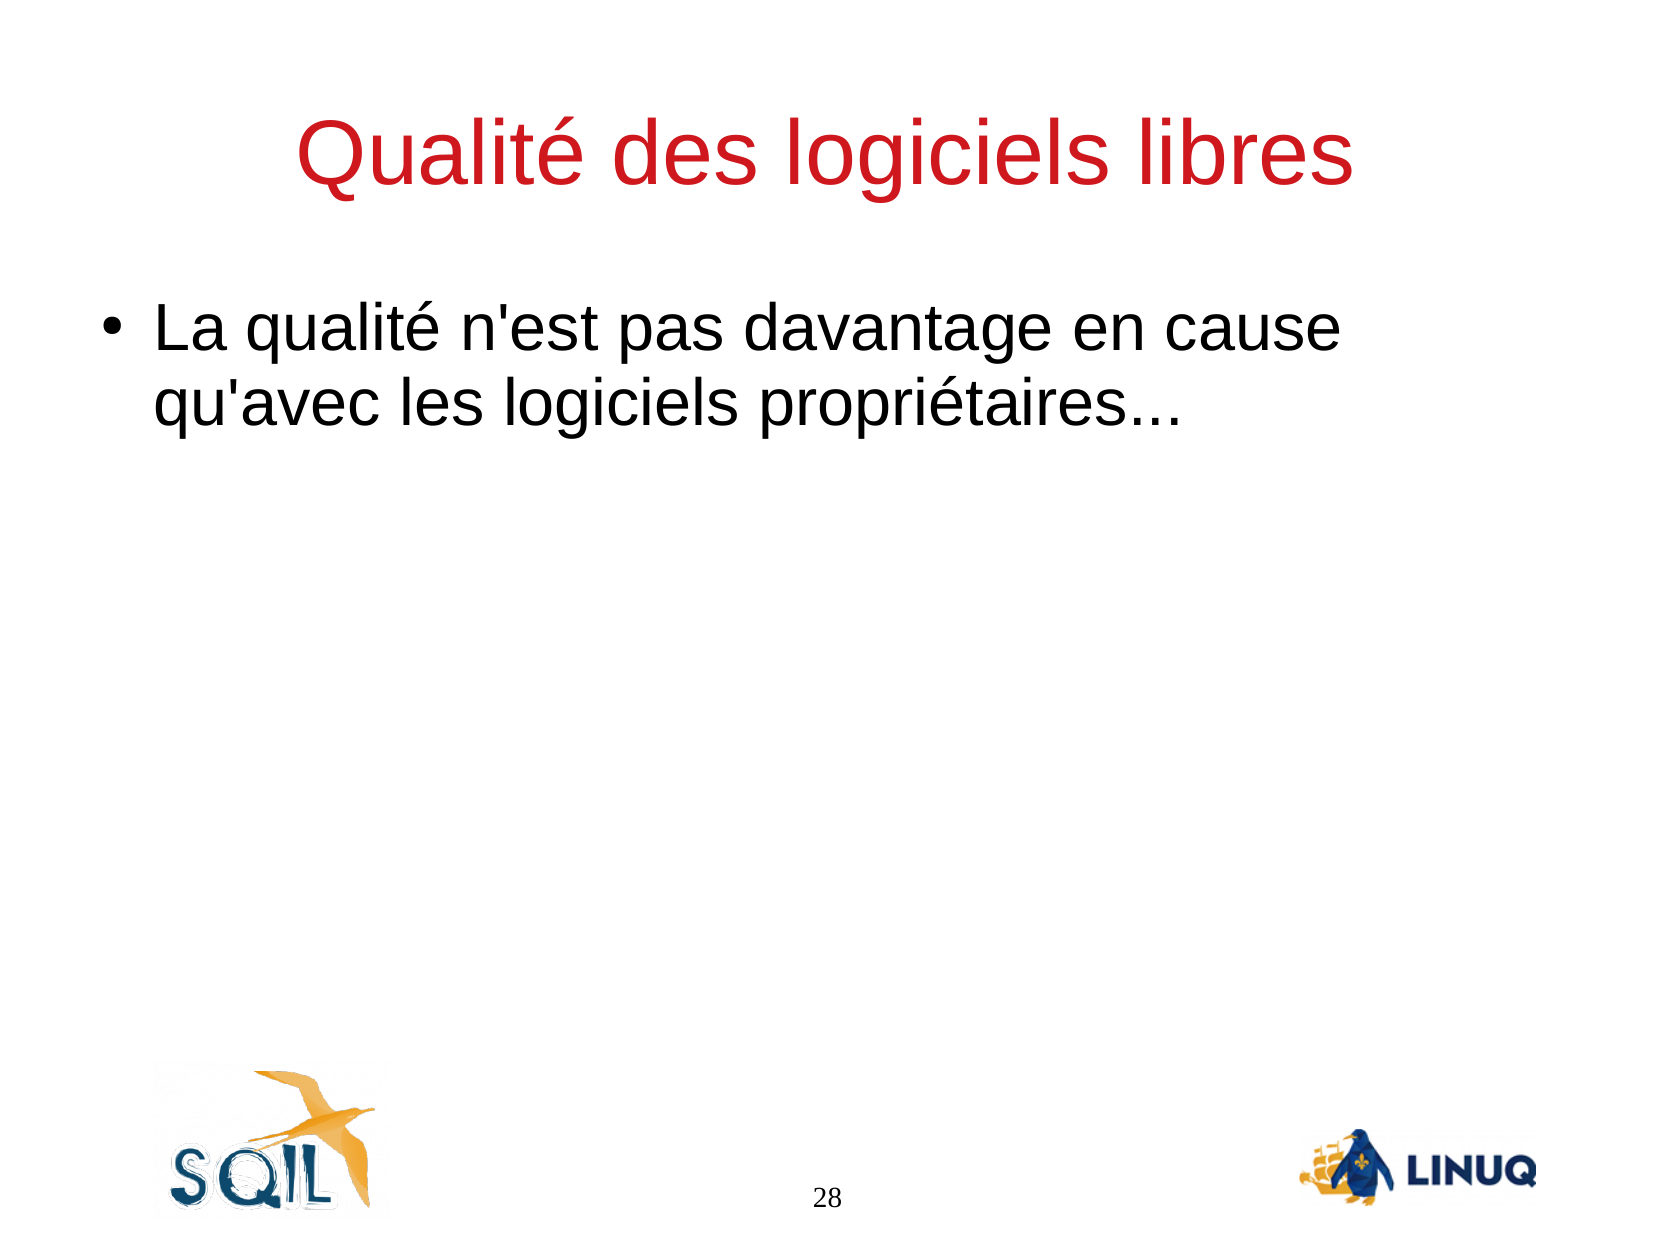

# Qualité des logiciels libres
La qualité n'est pas davantage en cause qu'avec les logiciels propriétaires...